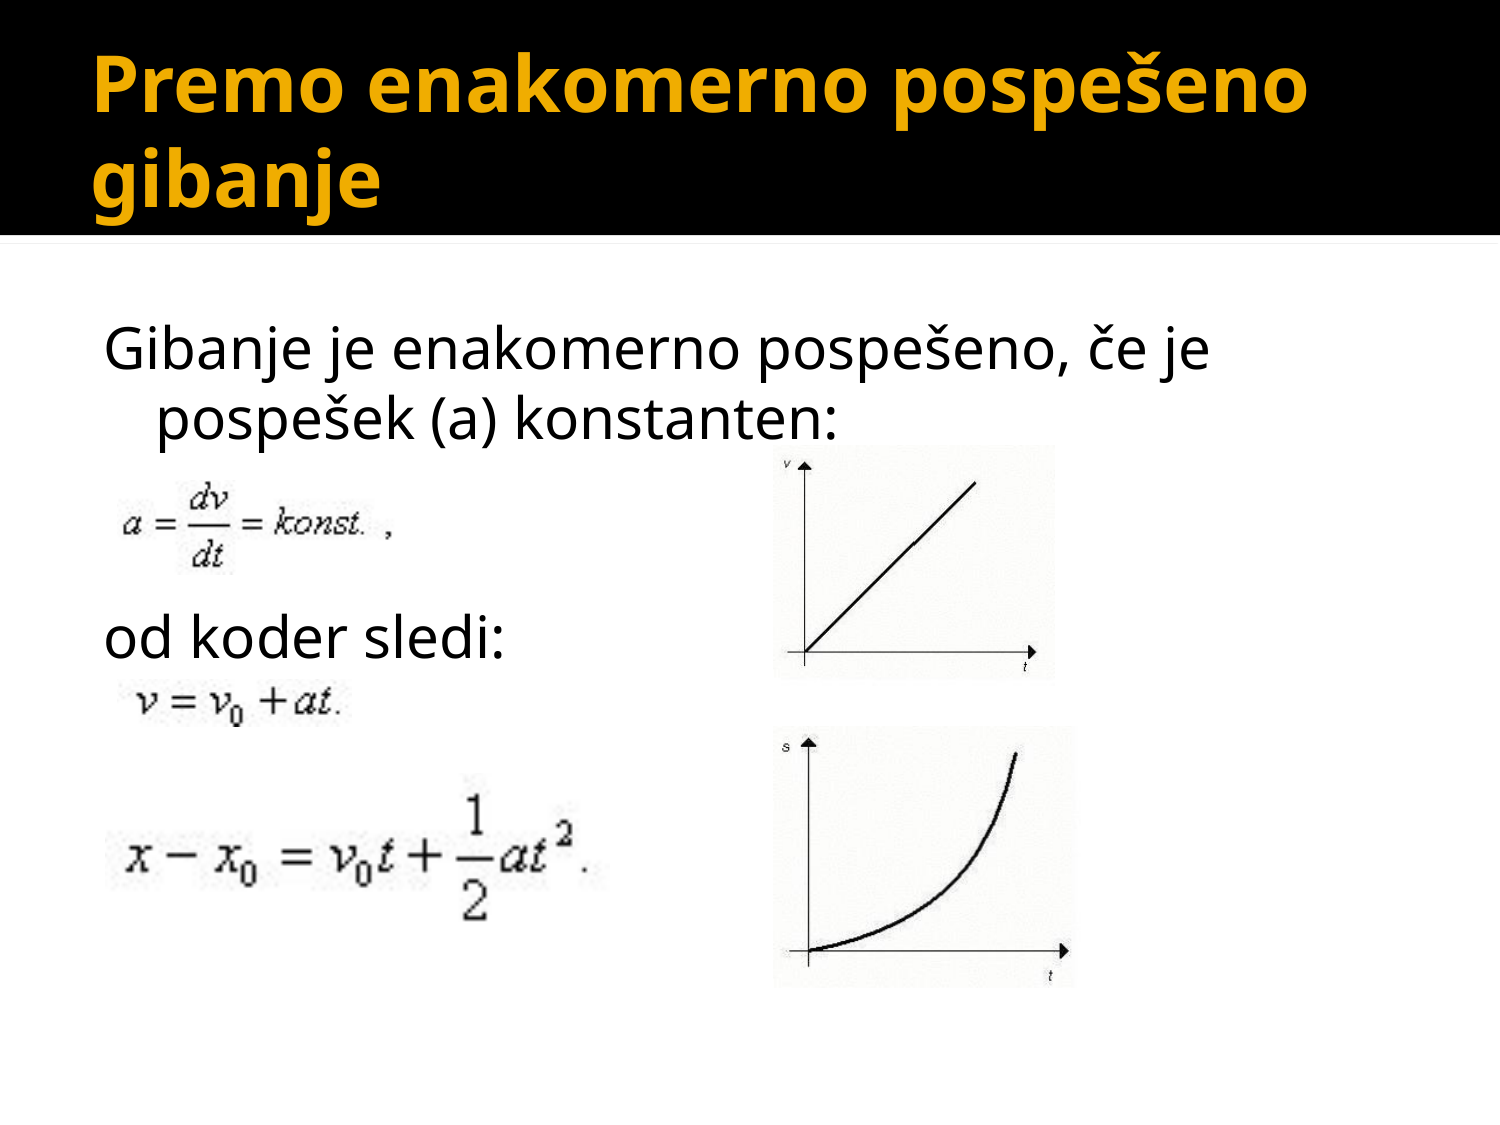

# Premo enakomerno pospešeno gibanje
Gibanje je enakomerno pospešeno, če je pospešek (a) konstanten:
od koder sledi: